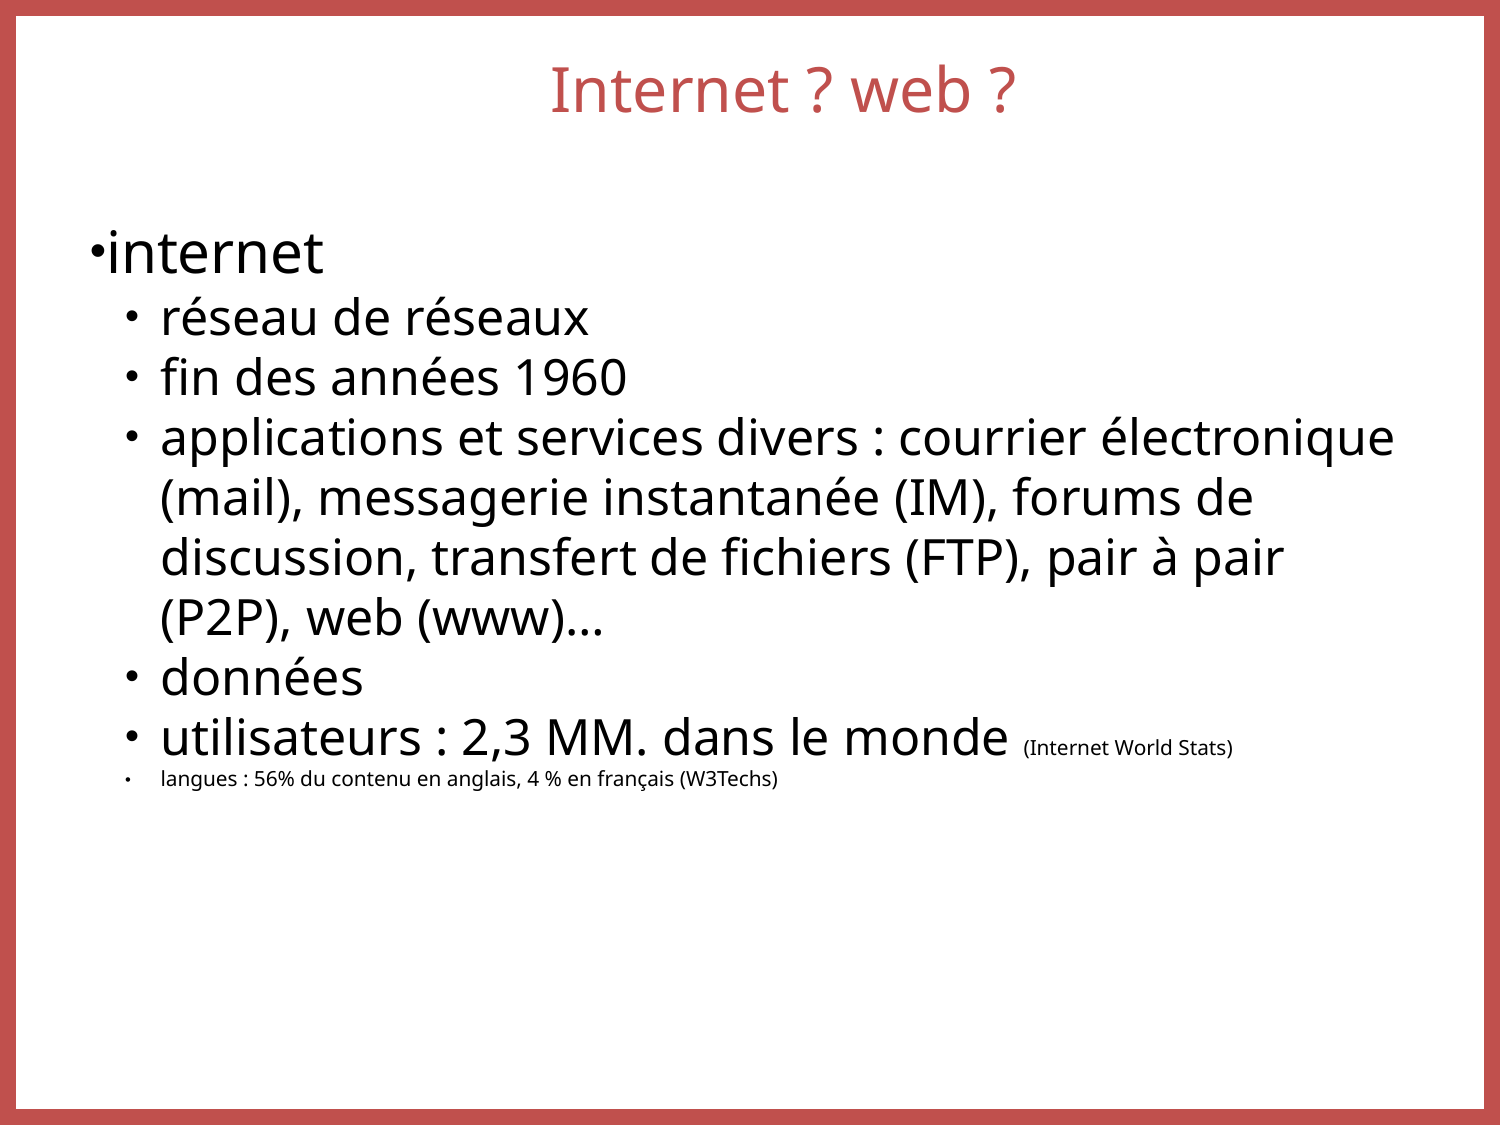

Internet ? web ?
internet
réseau de réseaux
fin des années 1960
applications et services divers : courrier électronique (mail), messagerie instantanée (IM), forums de discussion, transfert de fichiers (FTP), pair à pair (P2P), web (www)…
données
utilisateurs : 2,3 MM. dans le monde (Internet World Stats)
langues : 56% du contenu en anglais, 4 % en français (W3Techs)